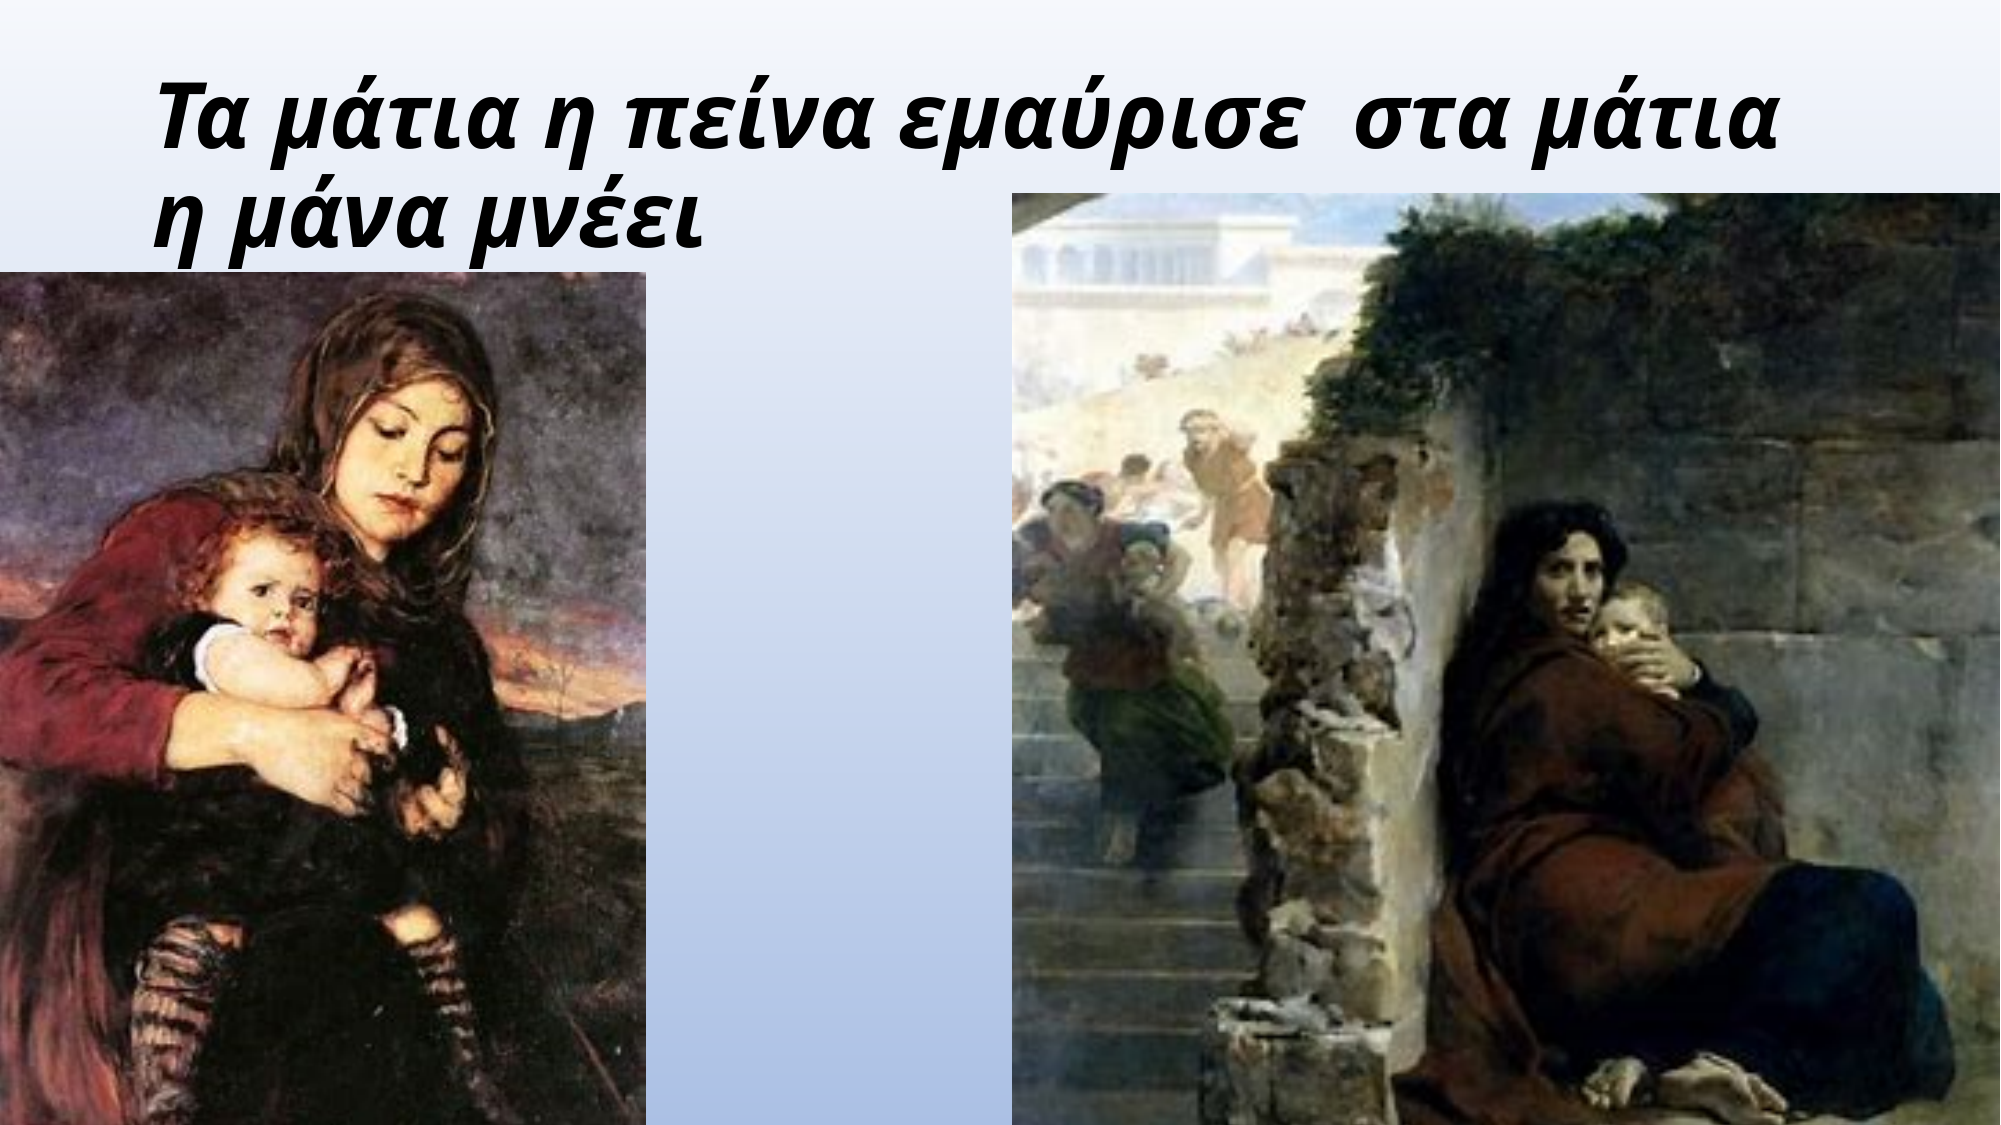

# Τα μάτια η πείνα εμαύρισε στα μάτια η μάνα μνέει